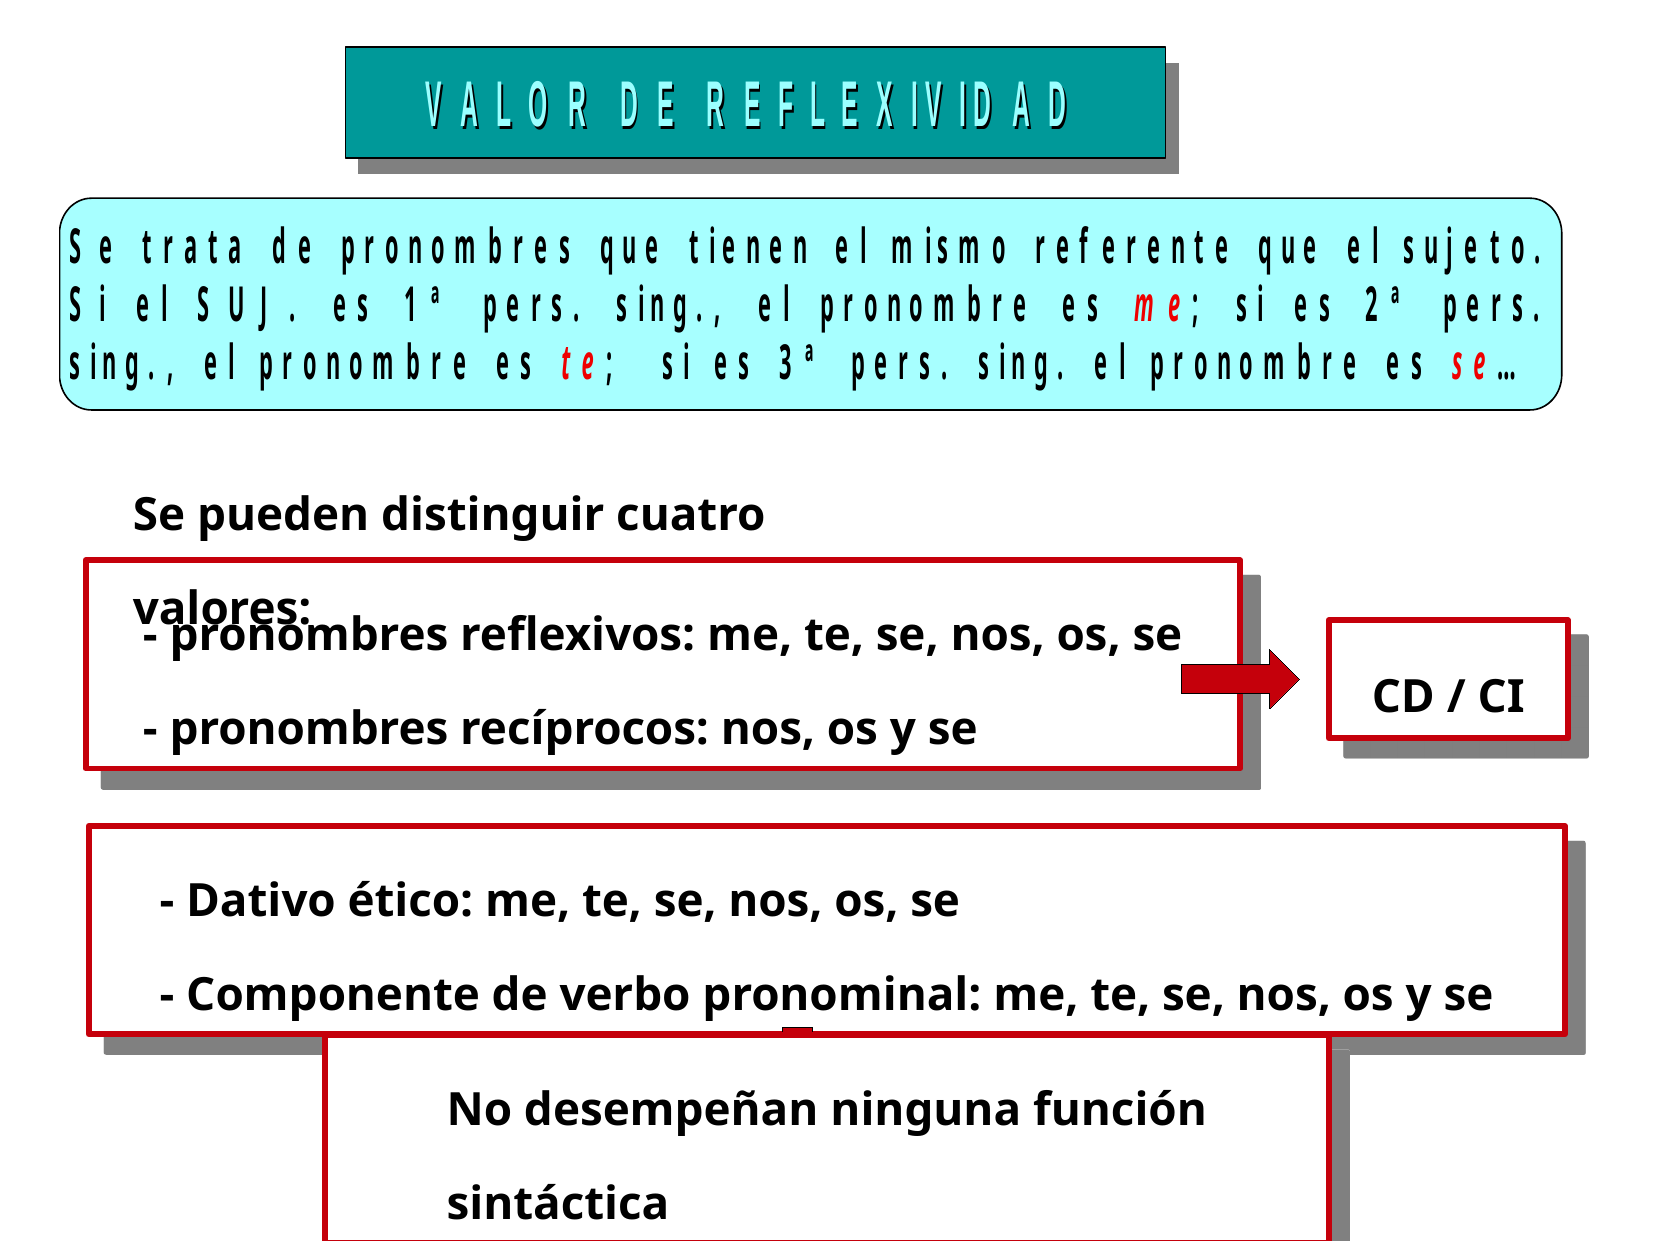

Se pueden distinguir cuatro valores:
- pronombres reflexivos: me, te, se, nos, os, se
- pronombres recíprocos: nos, os y se
CD / CI
- Dativo ético: me, te, se, nos, os, se
- Componente de verbo pronominal: me, te, se, nos, os y se
No desempeñan ninguna función sintáctica